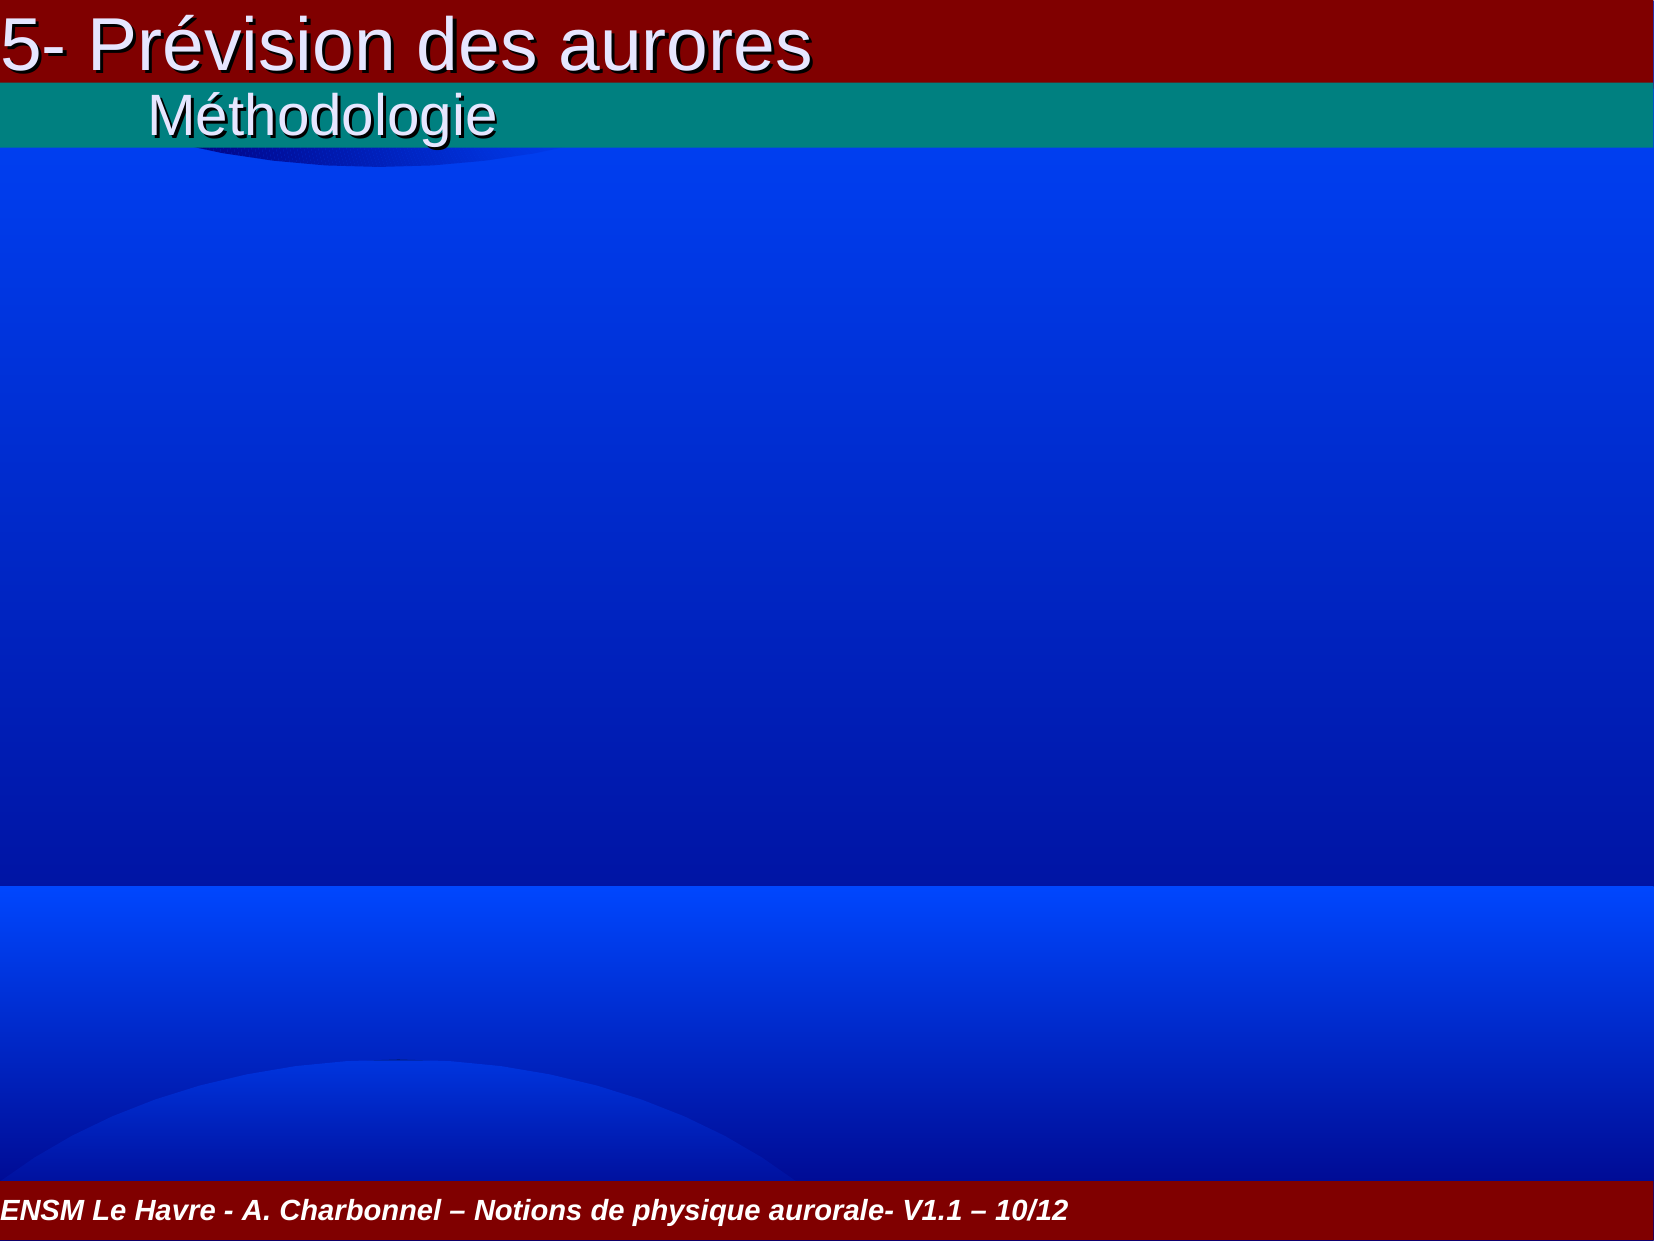

# 5- Prévision des aurores
		Méthodologie
ENSM Le Havre - A. Charbonnel – Notions de physique aurorale- V1.1 – 10/12